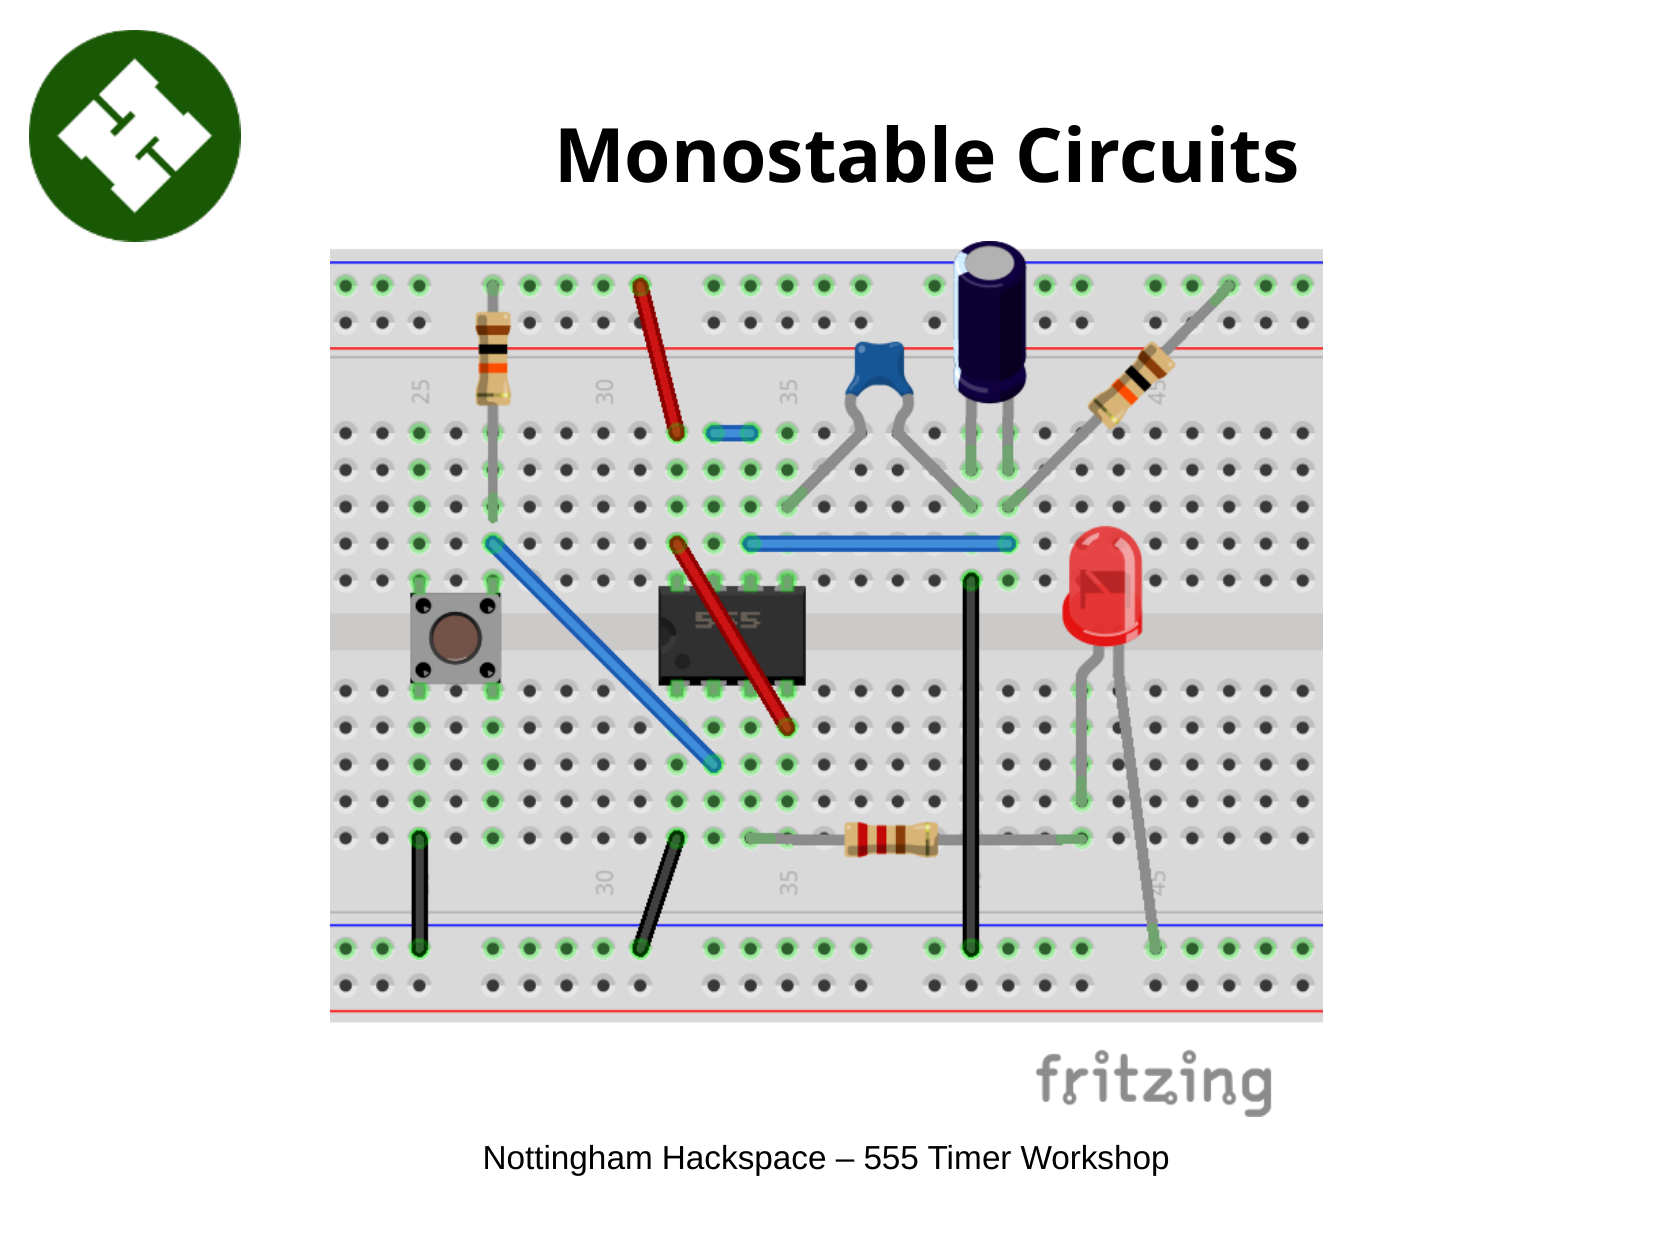

# Monostable Circuits
Nottinghack Elecronics - 555 Timer